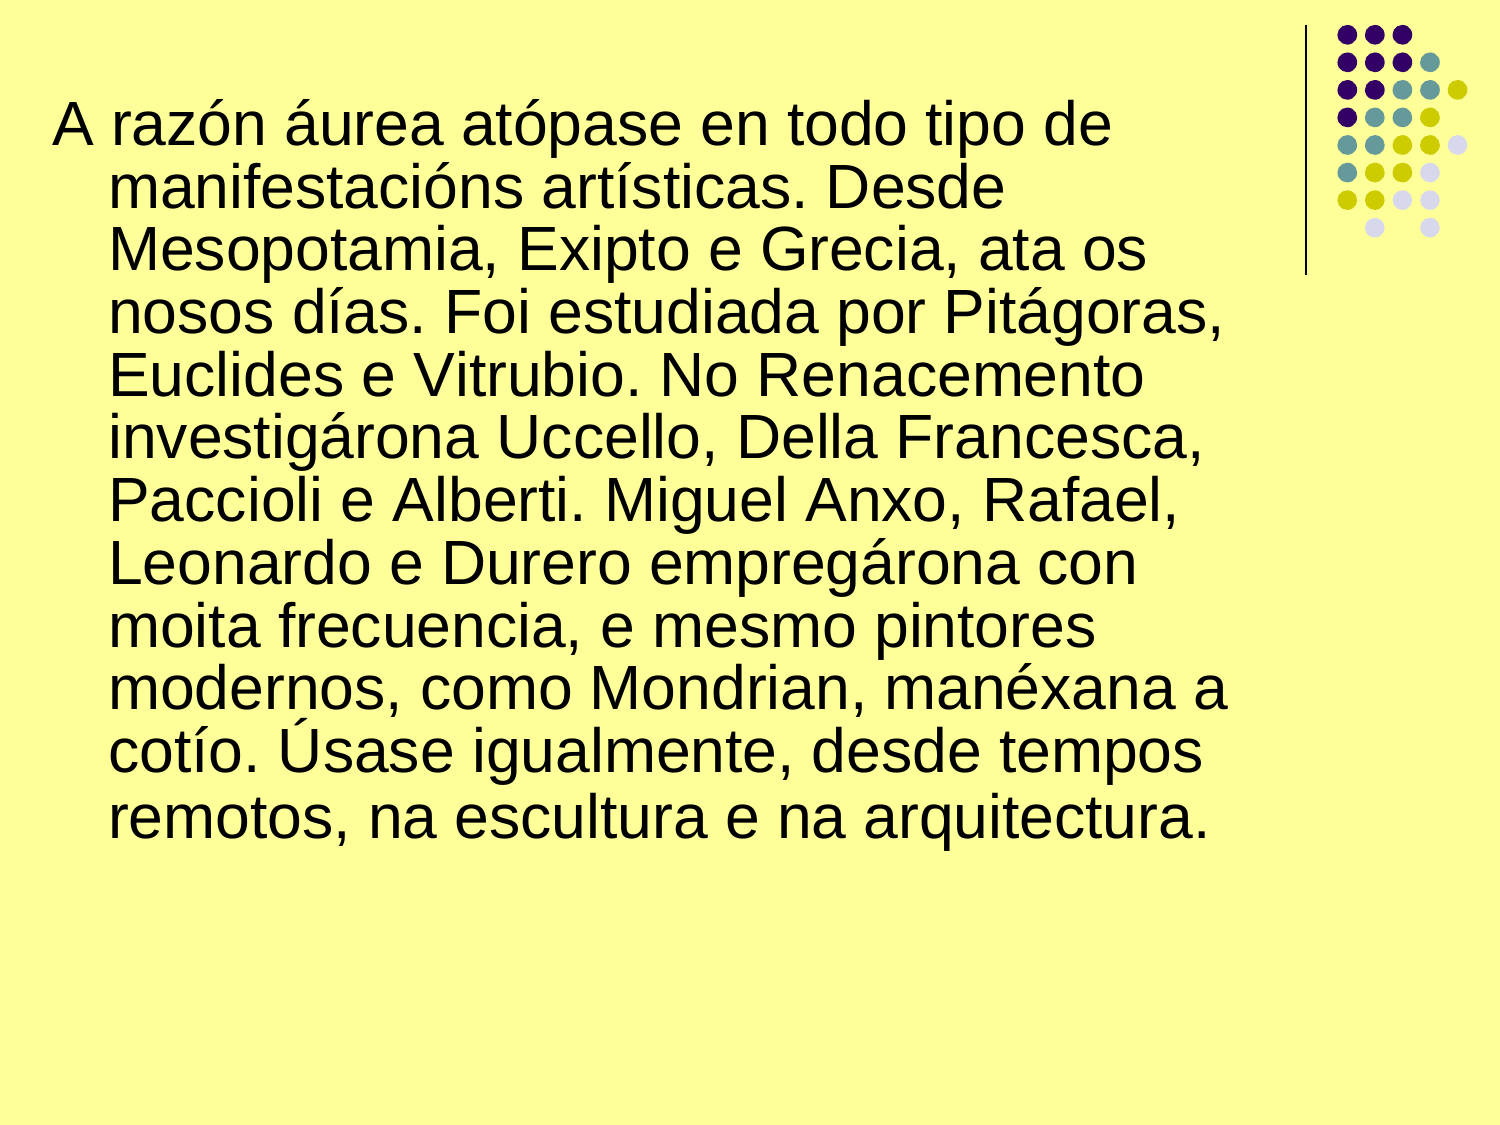

# A razón áurea atópase en todo tipo de manifestacións artísticas. Desde Mesopotamia, Exipto e Grecia, ata os nosos días. Foi estudiada por Pitágoras, Euclides e Vitrubio. No Renacemento investigárona Uccello, Della Francesca, Paccioli e Alberti. Miguel Anxo, Rafael, Leonardo e Durero empregárona con moita frecuencia, e mesmo pintores modernos, como Mondrian, manéxana a cotío. Úsase igualmente, desde tempos remotos, na escultura e na arquitectura.